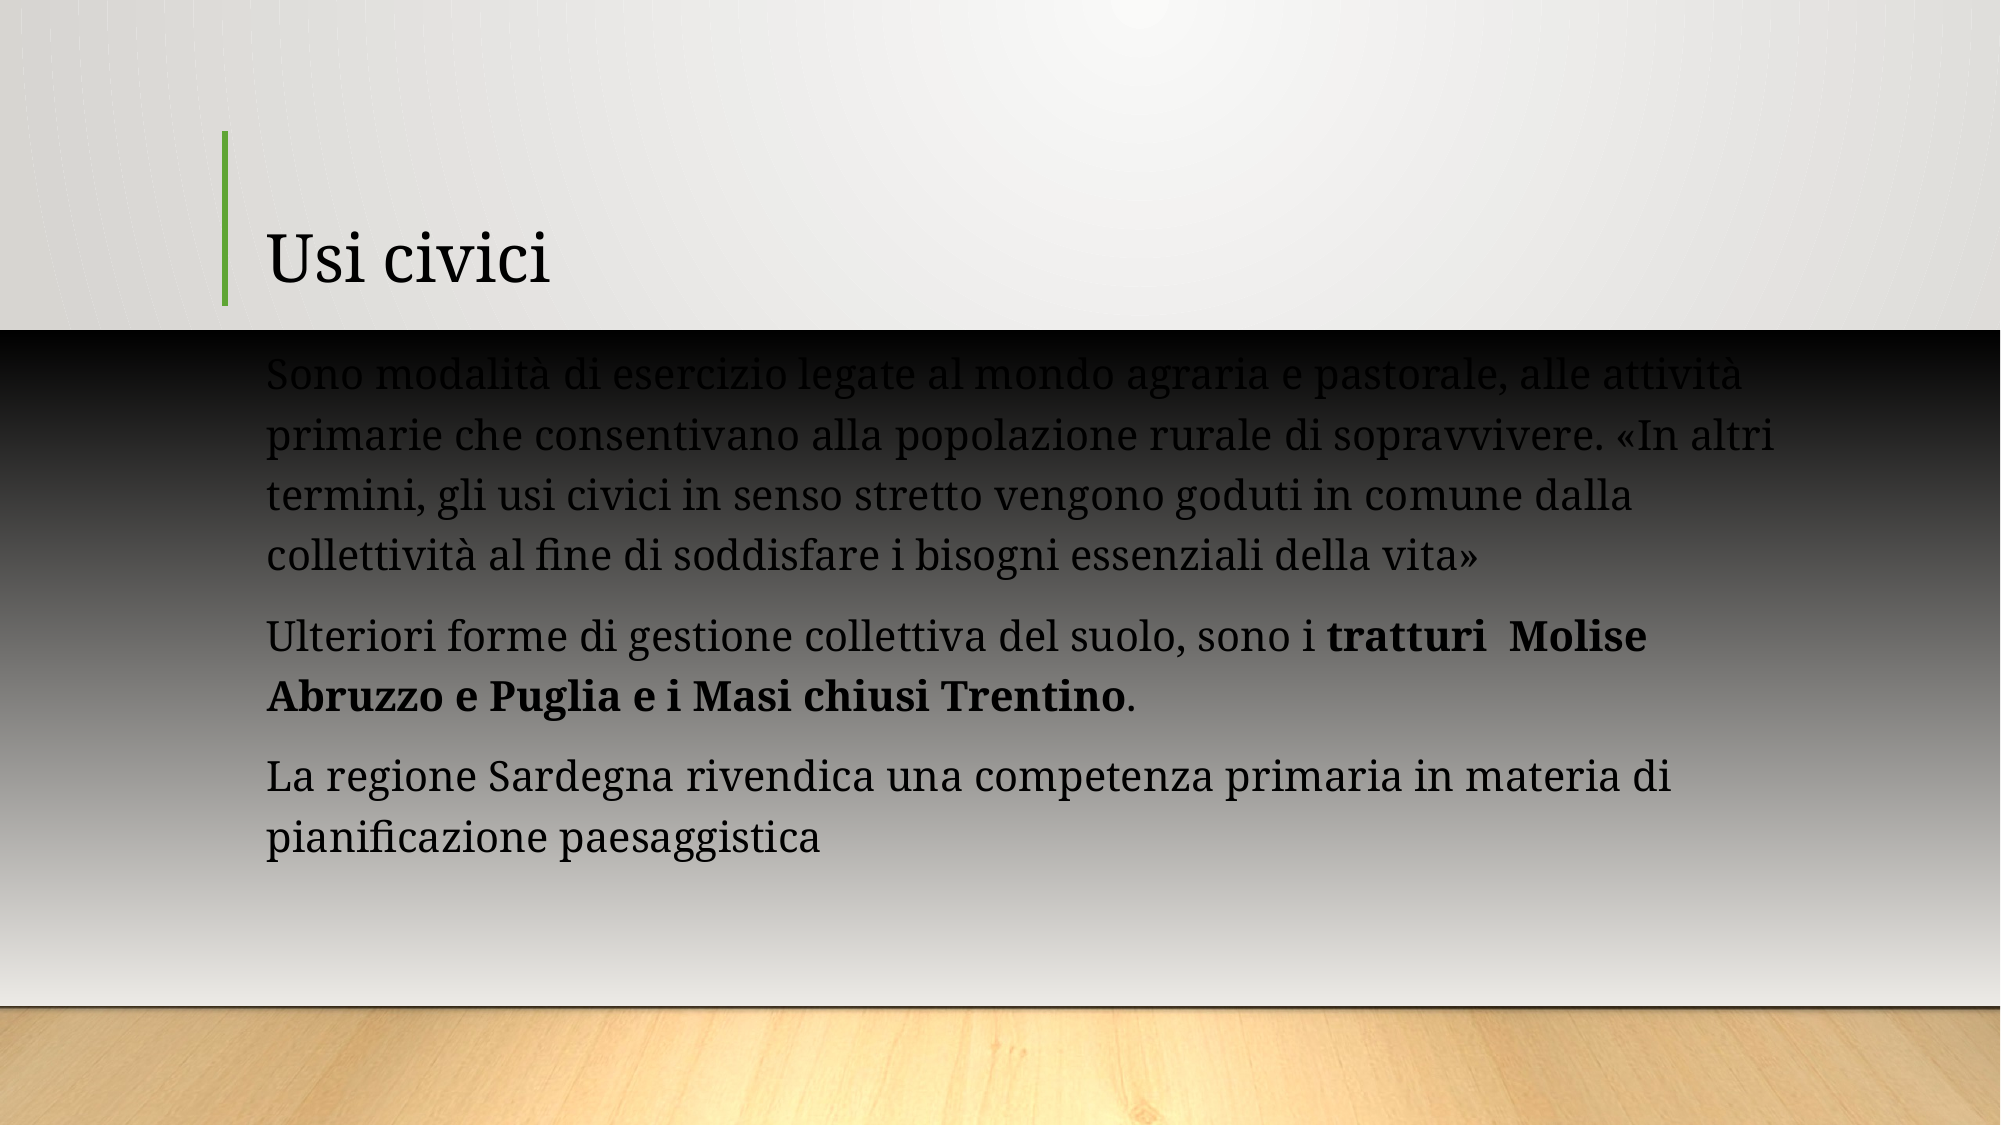

# Usi civici
Sono modalità di esercizio legate al mondo agraria e pastorale, alle attività primarie che consentivano alla popolazione rurale di sopravvivere. «In altri termini, gli usi civici in senso stretto vengono goduti in comune dalla collettività al fine di soddisfare i bisogni essenziali della vita»
Ulteriori forme di gestione collettiva del suolo, sono i tratturi Molise Abruzzo e Puglia e i Masi chiusi Trentino.
La regione Sardegna rivendica una competenza primaria in materia di pianificazione paesaggistica